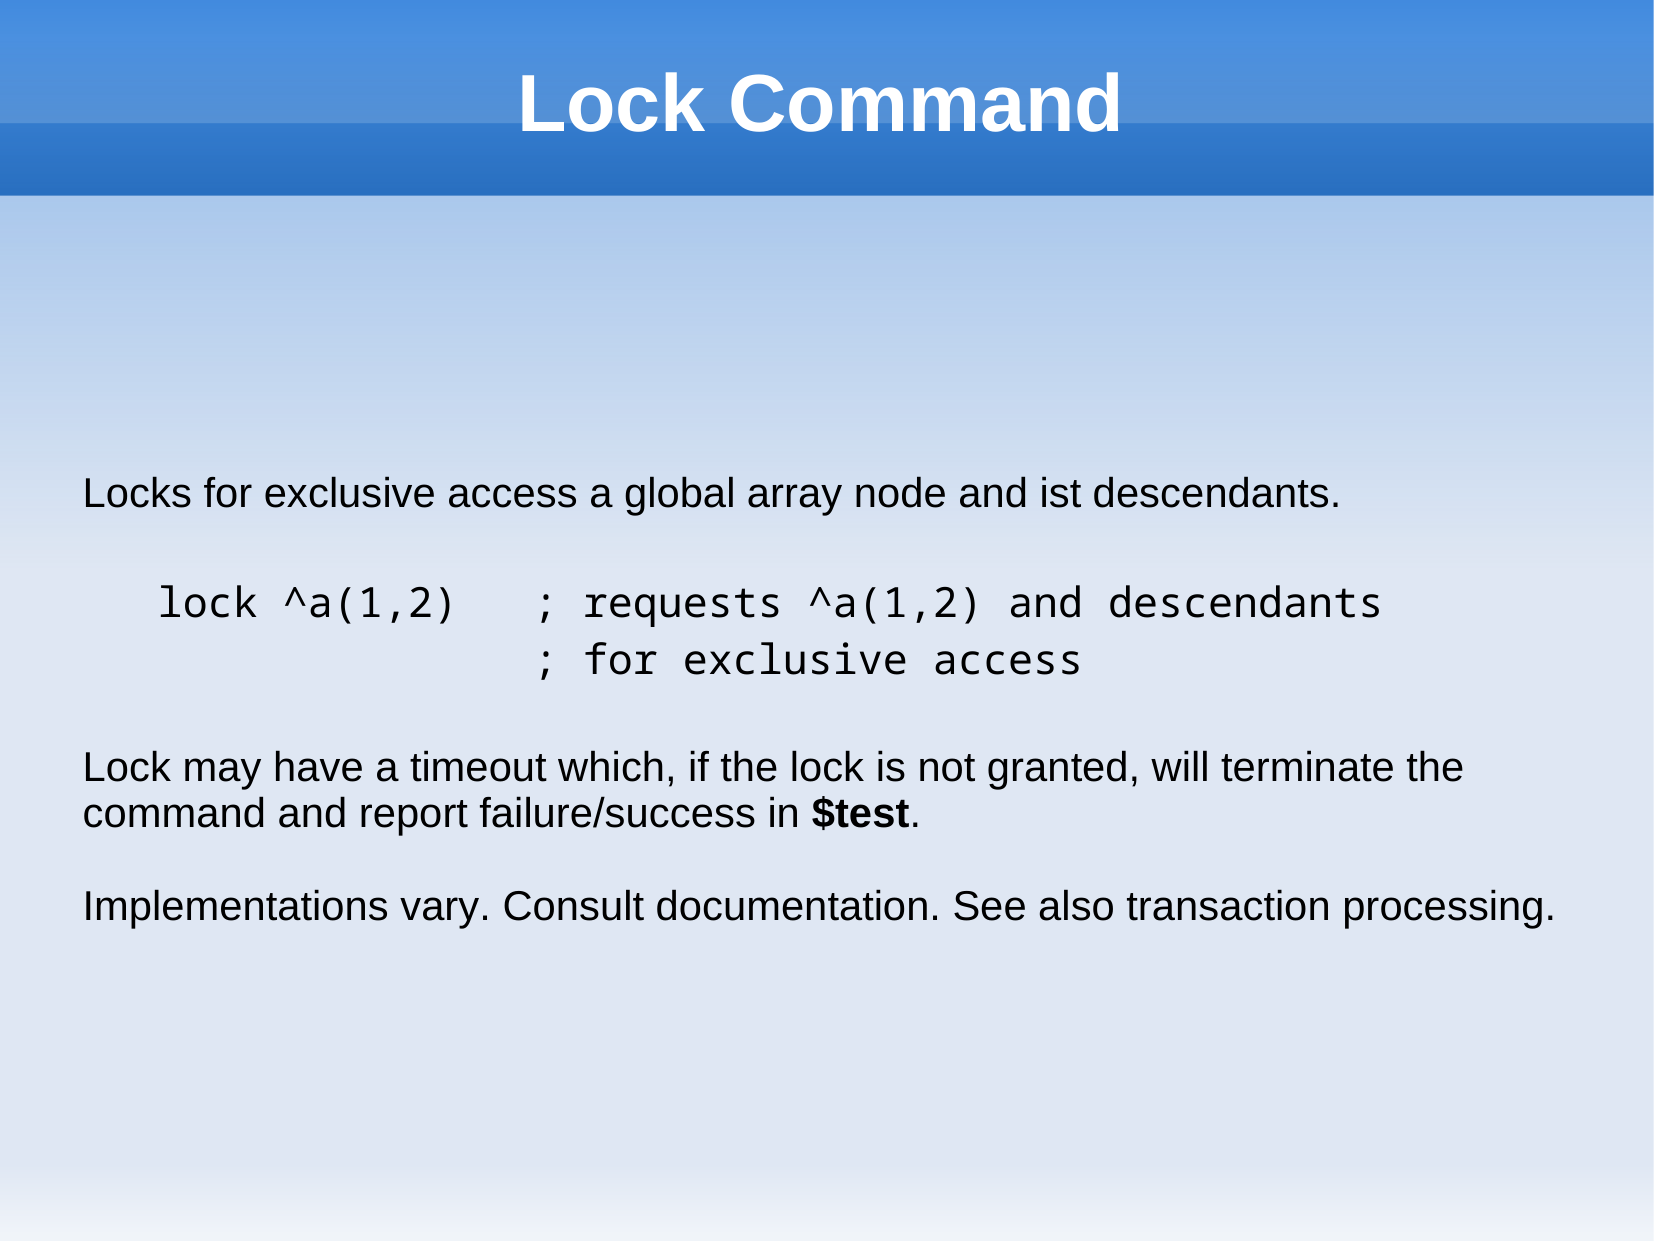

# Lock Command
Locks for exclusive access a global array node and ist descendants.
 	lock ^a(1,2)	; requests ^a(1,2) and descendants
						; for exclusive access
Lock may have a timeout which, if the lock is not granted, will terminate the command and report failure/success in $test.
Implementations vary. Consult documentation. See also transaction processing.